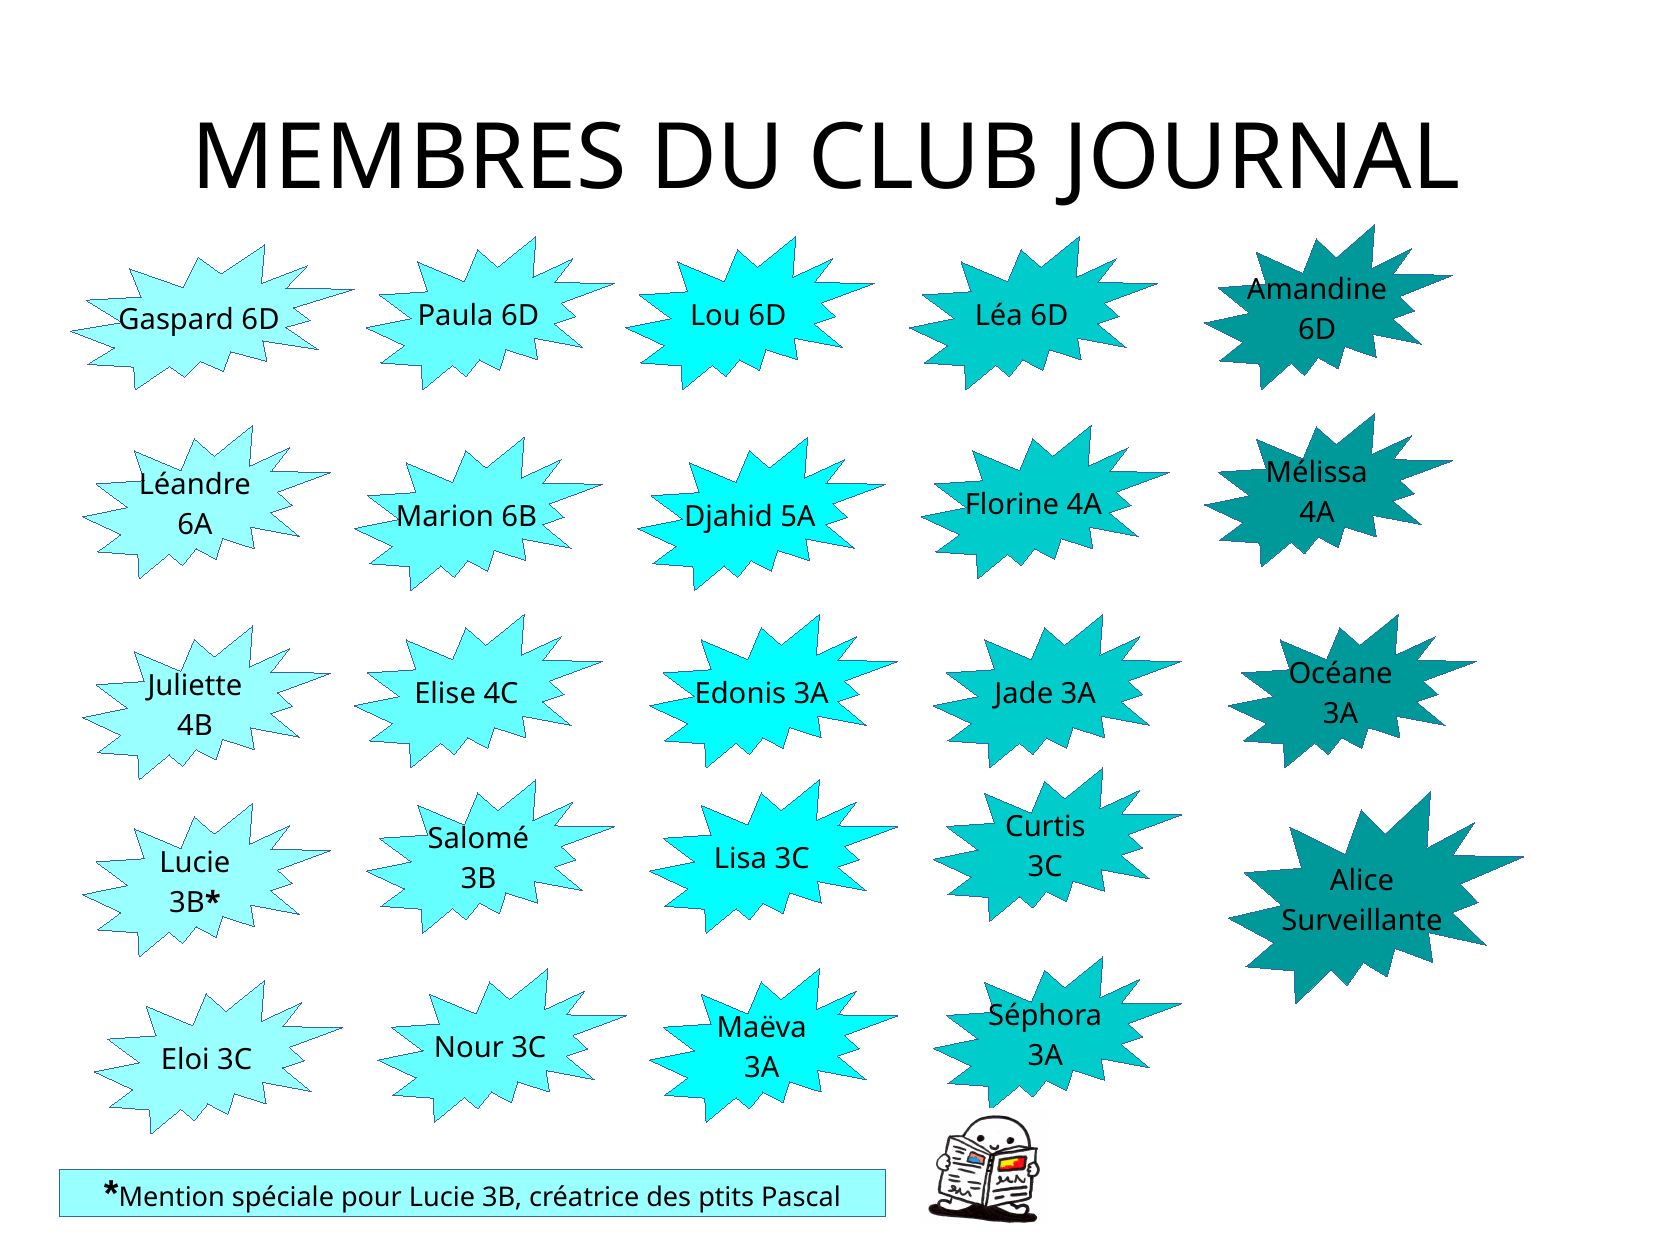

# MEMBRES DU CLUB JOURNAL
Amandine
6D
Paula 6D
Lou 6D
Léa 6D
Gaspard 6D
Mélissa
4A
Léandre
6A
Florine 4A
Marion 6B
Djahid 5A
Elise 4C
Edonis 3A
Jade 3A
Océane
3A
Juliette
4B
Curtis
3C
Salomé
3B
Lisa 3C
Alice
Surveillante
Lucie
3B*
Séphora
3A
Nour 3C
Maëva
3A
Eloi 3C
*Mention spéciale pour Lucie 3B, créatrice des ptits Pascal